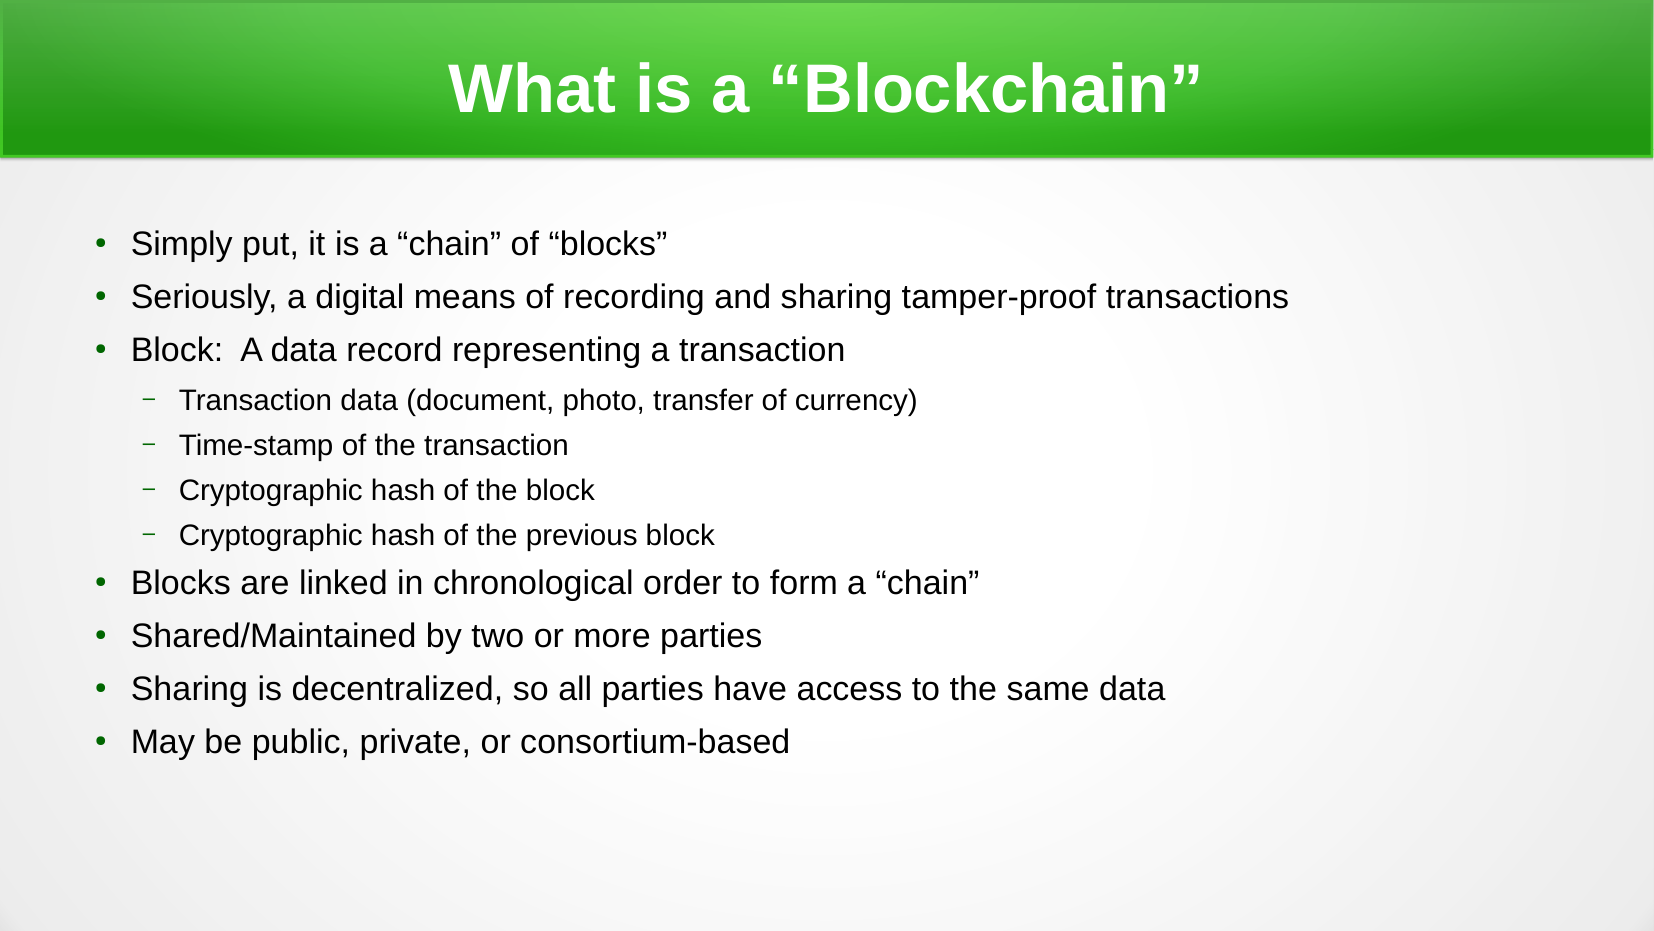

# What is a “Blockchain”
Simply put, it is a “chain” of “blocks”
Seriously, a digital means of recording and sharing tamper-proof transactions
Block: A data record representing a transaction
Transaction data (document, photo, transfer of currency)
Time-stamp of the transaction
Cryptographic hash of the block
Cryptographic hash of the previous block
Blocks are linked in chronological order to form a “chain”
Shared/Maintained by two or more parties
Sharing is decentralized, so all parties have access to the same data
May be public, private, or consortium-based